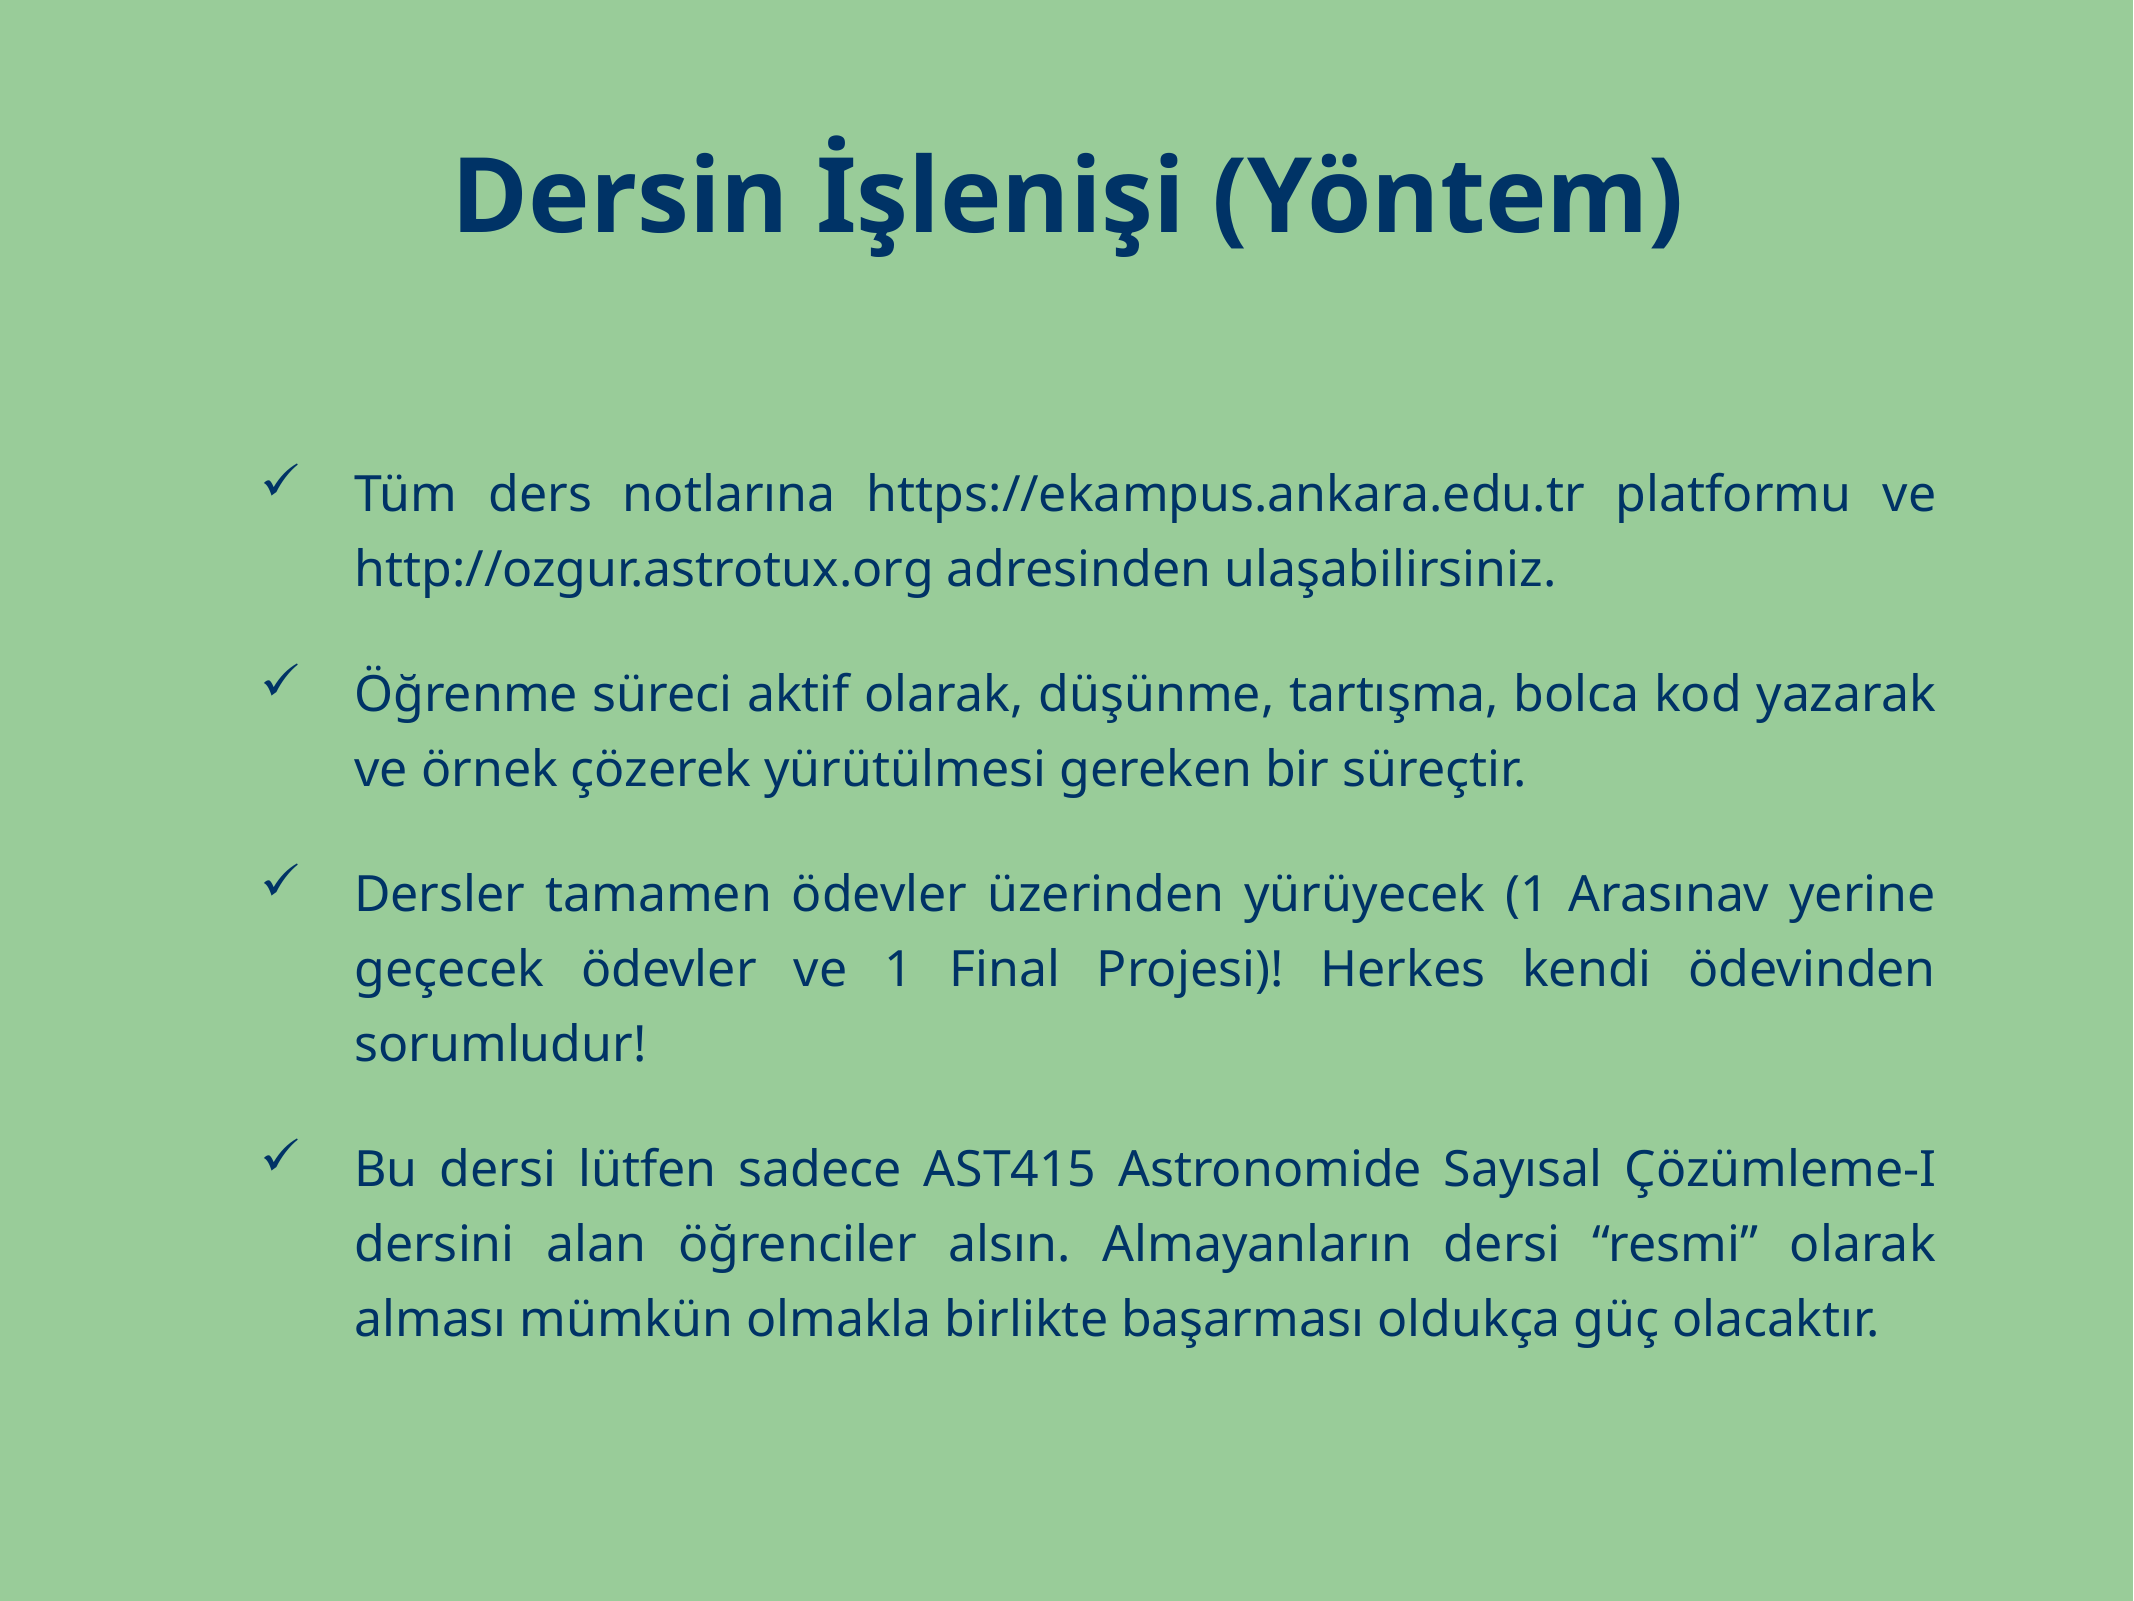

# Dersin İşlenişi (Yöntem)
Tüm ders notlarına https://ekampus.ankara.edu.tr platformu ve http://ozgur.astrotux.org adresinden ulaşabilirsiniz.
Öğrenme süreci aktif olarak, düşünme, tartışma, bolca kod yazarak ve örnek çözerek yürütülmesi gereken bir süreçtir.
Dersler tamamen ödevler üzerinden yürüyecek (1 Arasınav yerine geçecek ödevler ve 1 Final Projesi)! Herkes kendi ödevinden sorumludur!
Bu dersi lütfen sadece AST415 Astronomide Sayısal Çözümleme-I dersini alan öğrenciler alsın. Almayanların dersi “resmi” olarak alması mümkün olmakla birlikte başarması oldukça güç olacaktır.